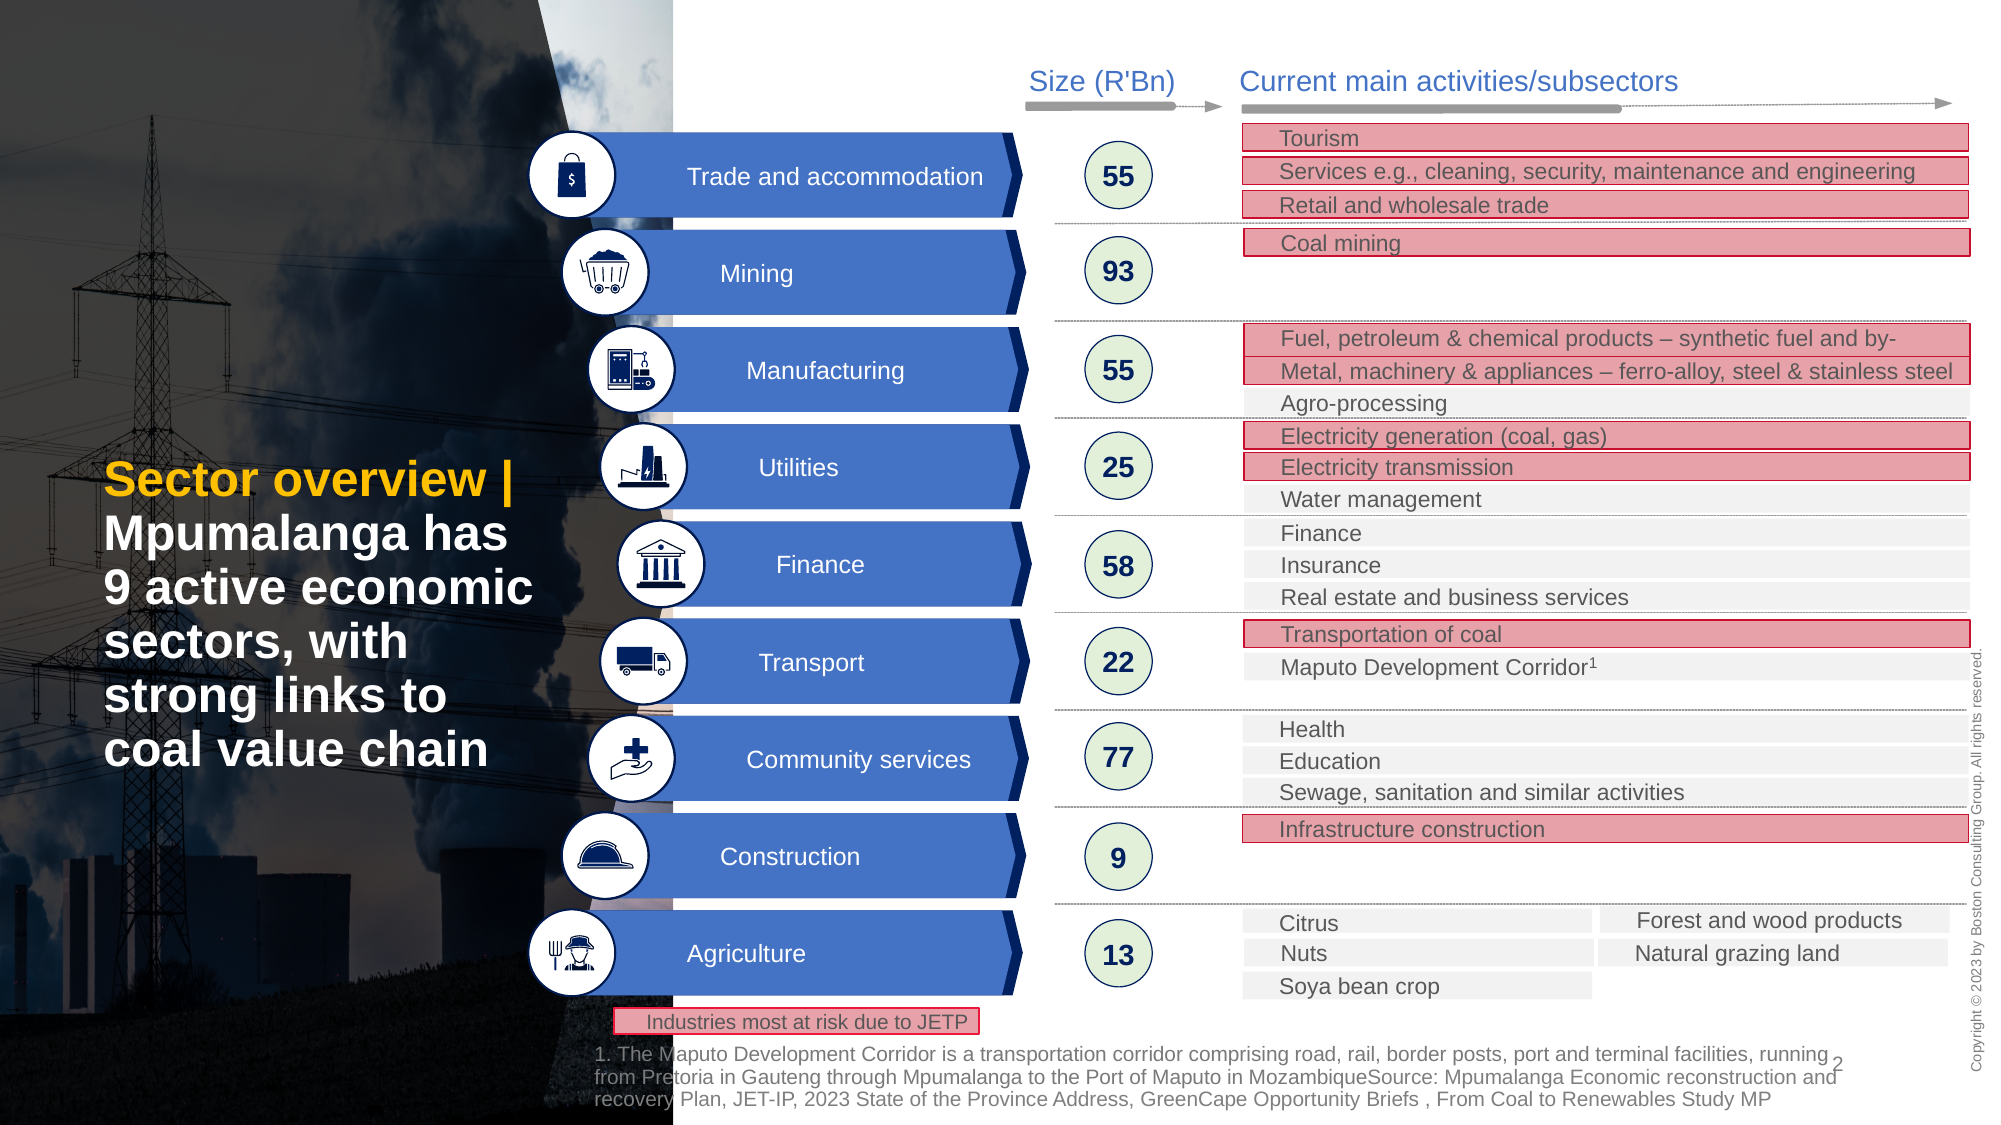

Size (R'Bn)
Current main activities/subsectors
Tourism
Trade and accommodation
55
Services e.g., cleaning, security, maintenance and engineering
Retail and wholesale trade
Coal mining
Mining
93
Fuel, petroleum & chemical products – synthetic fuel and by-products
Manufacturing
55
Metal, machinery & appliances – ferro-alloy, steel & stainless steel
Agro-processing
Electricity generation (coal, gas)
Utilities
25
Electricity transmission
# Sector overview | Mpumalanga has 9 active economic sectors, with strong links to coal value chain
Water management
Finance
Finance
58
Insurance
Real estate and business services
Transport
Transportation of coal
22
Maputo Development Corridor1
Health
Community services
77
Education
Sewage, sanitation and similar activities
Construction
Infrastructure construction
9
Forest and wood products
Citrus
Agriculture
13
Nuts
Natural grazing land
Soya bean crop
Industries most at risk due to JETP
1. The Maputo Development Corridor is a transportation corridor comprising road, rail, border posts, port and terminal facilities, running from Pretoria in Gauteng through Mpumalanga to the Port of Maputo in MozambiqueSource: Mpumalanga Economic reconstruction and recovery Plan, JET-IP, 2023 State of the Province Address, GreenCape Opportunity Briefs , From Coal to Renewables Study MP